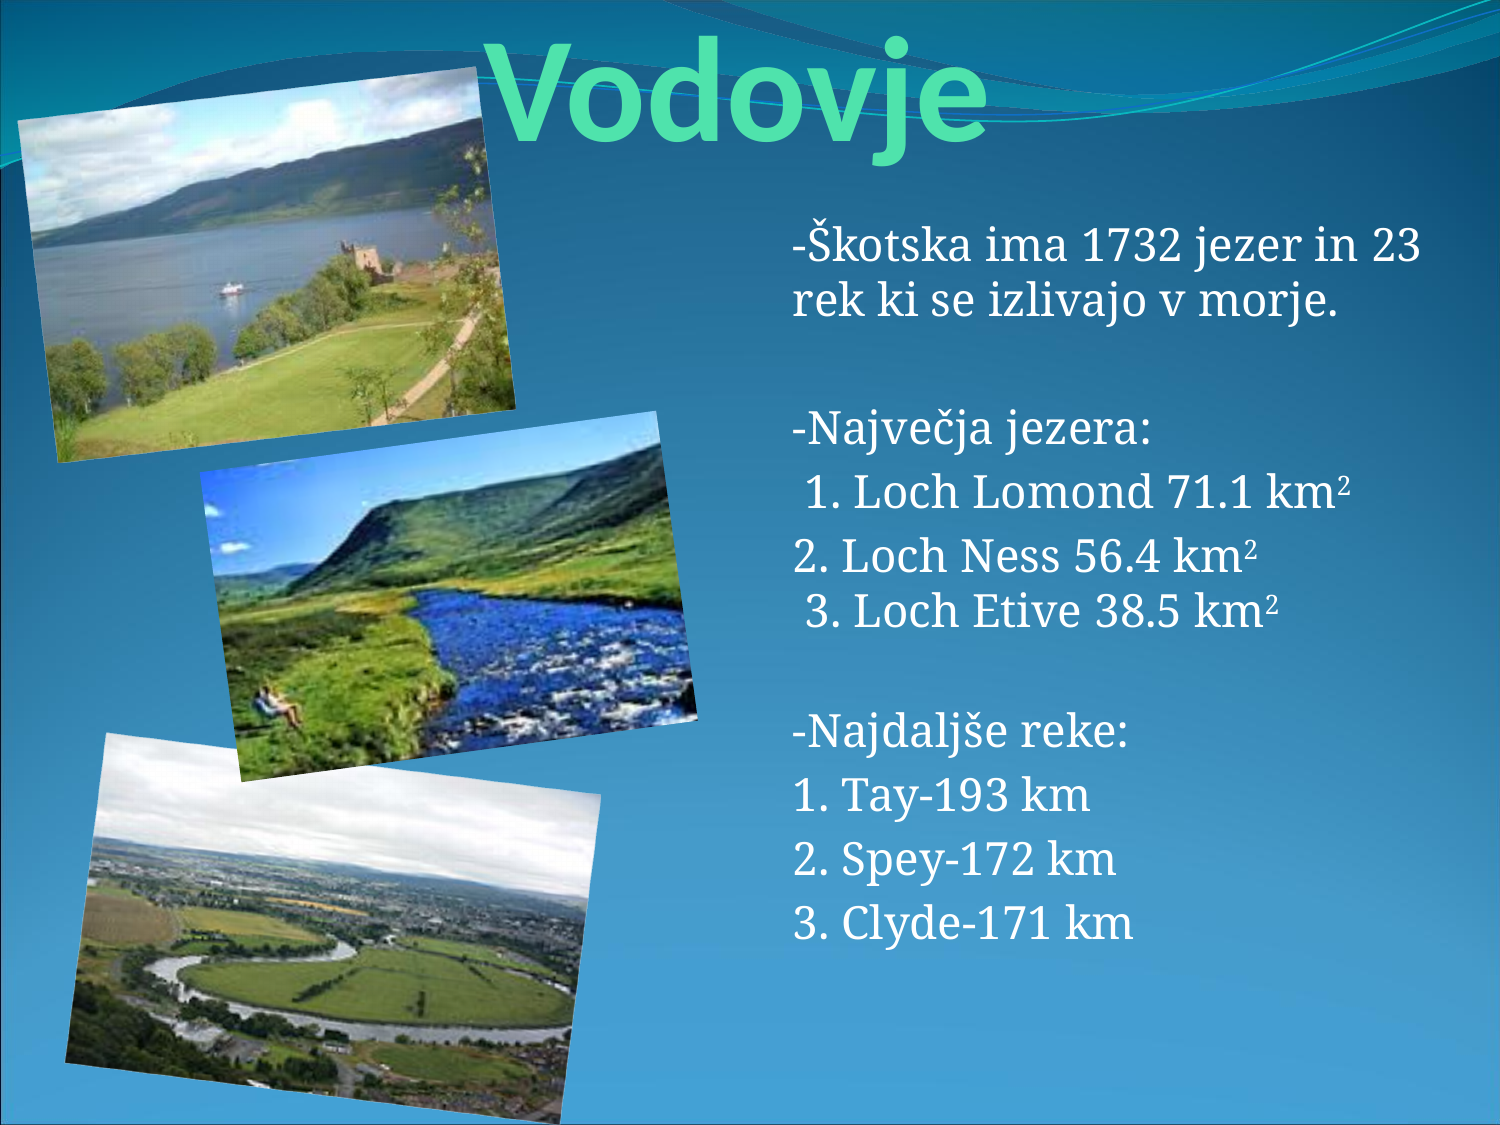

# Vodovje
-Škotska ima 1732 jezer in 23 rek ki se izlivajo v morje.
-Največja jezera:
 1. Loch Lomond 71.1 km2
2. Loch Ness 56.4 km2
 3. Loch Etive 38.5 km2
-Najdaljše reke:
1. Tay-193 km
2. Spey-172 km
3. Clyde-171 km